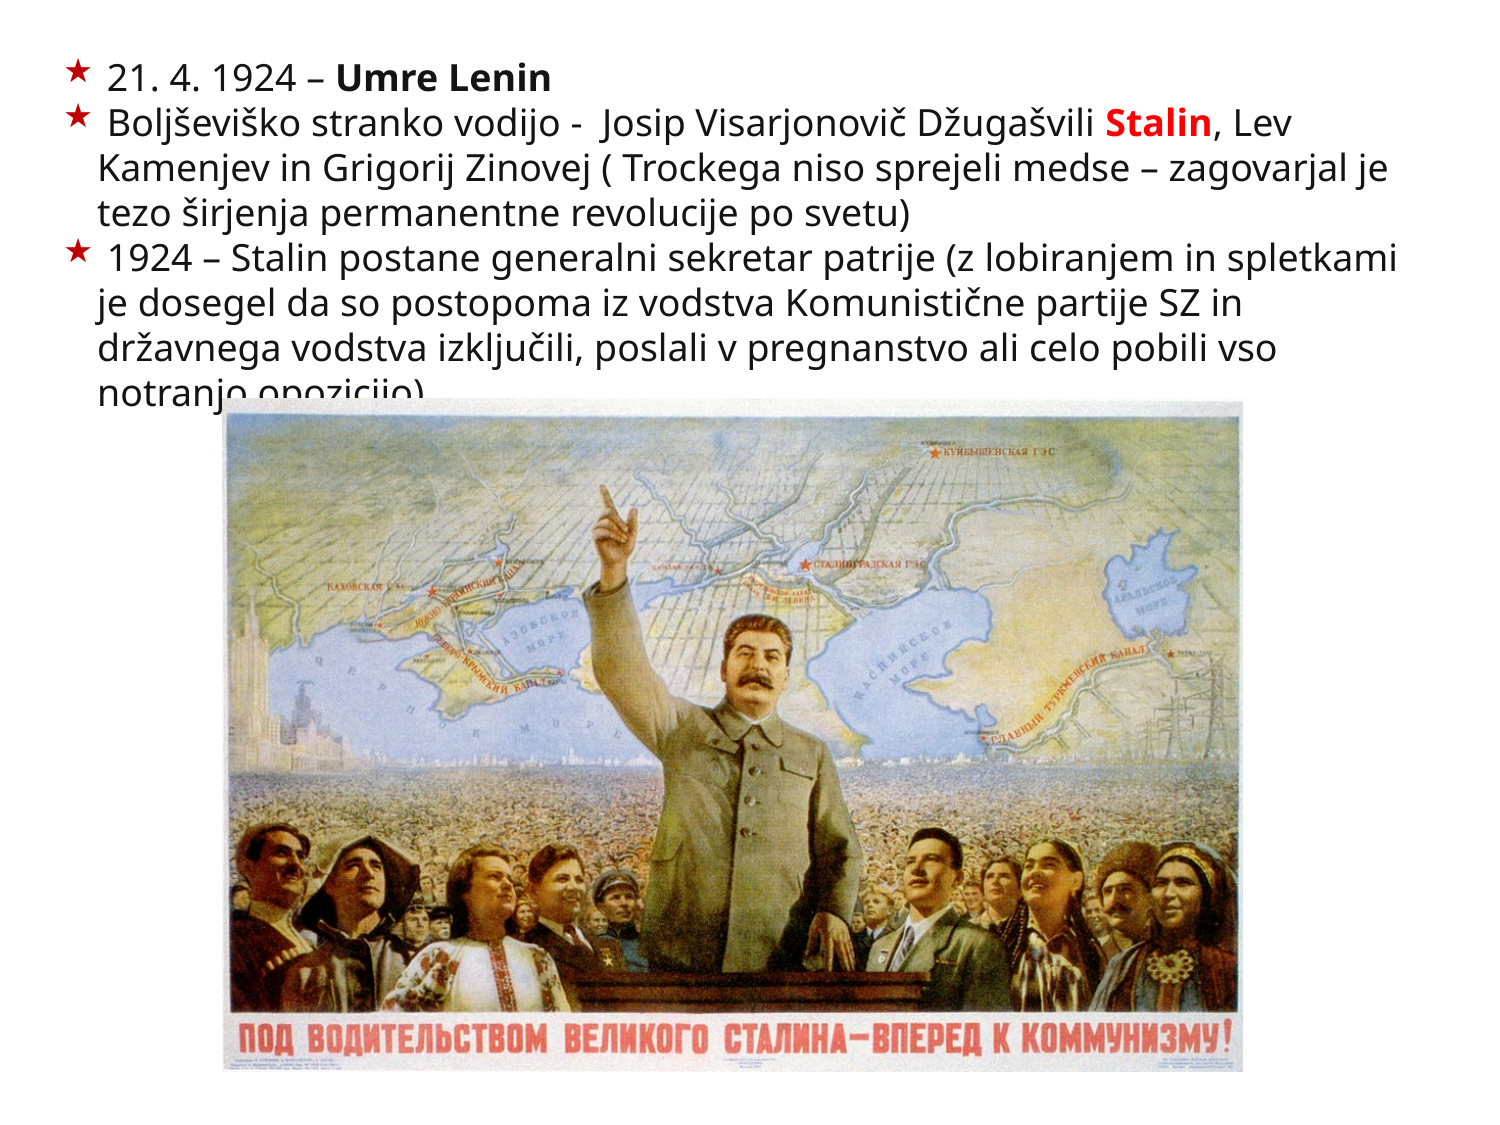

21. 4. 1924 – Umre Lenin
 Boljševiško stranko vodijo - Josip Visarjonovič Džugašvili Stalin, Lev Kamenjev in Grigorij Zinovej ( Trockega niso sprejeli medse – zagovarjal je tezo širjenja permanentne revolucije po svetu)
 1924 – Stalin postane generalni sekretar patrije (z lobiranjem in spletkami je dosegel da so postopoma iz vodstva Komunistične partije SZ in državnega vodstva izključili, poslali v pregnanstvo ali celo pobili vso notranjo opozicijo)